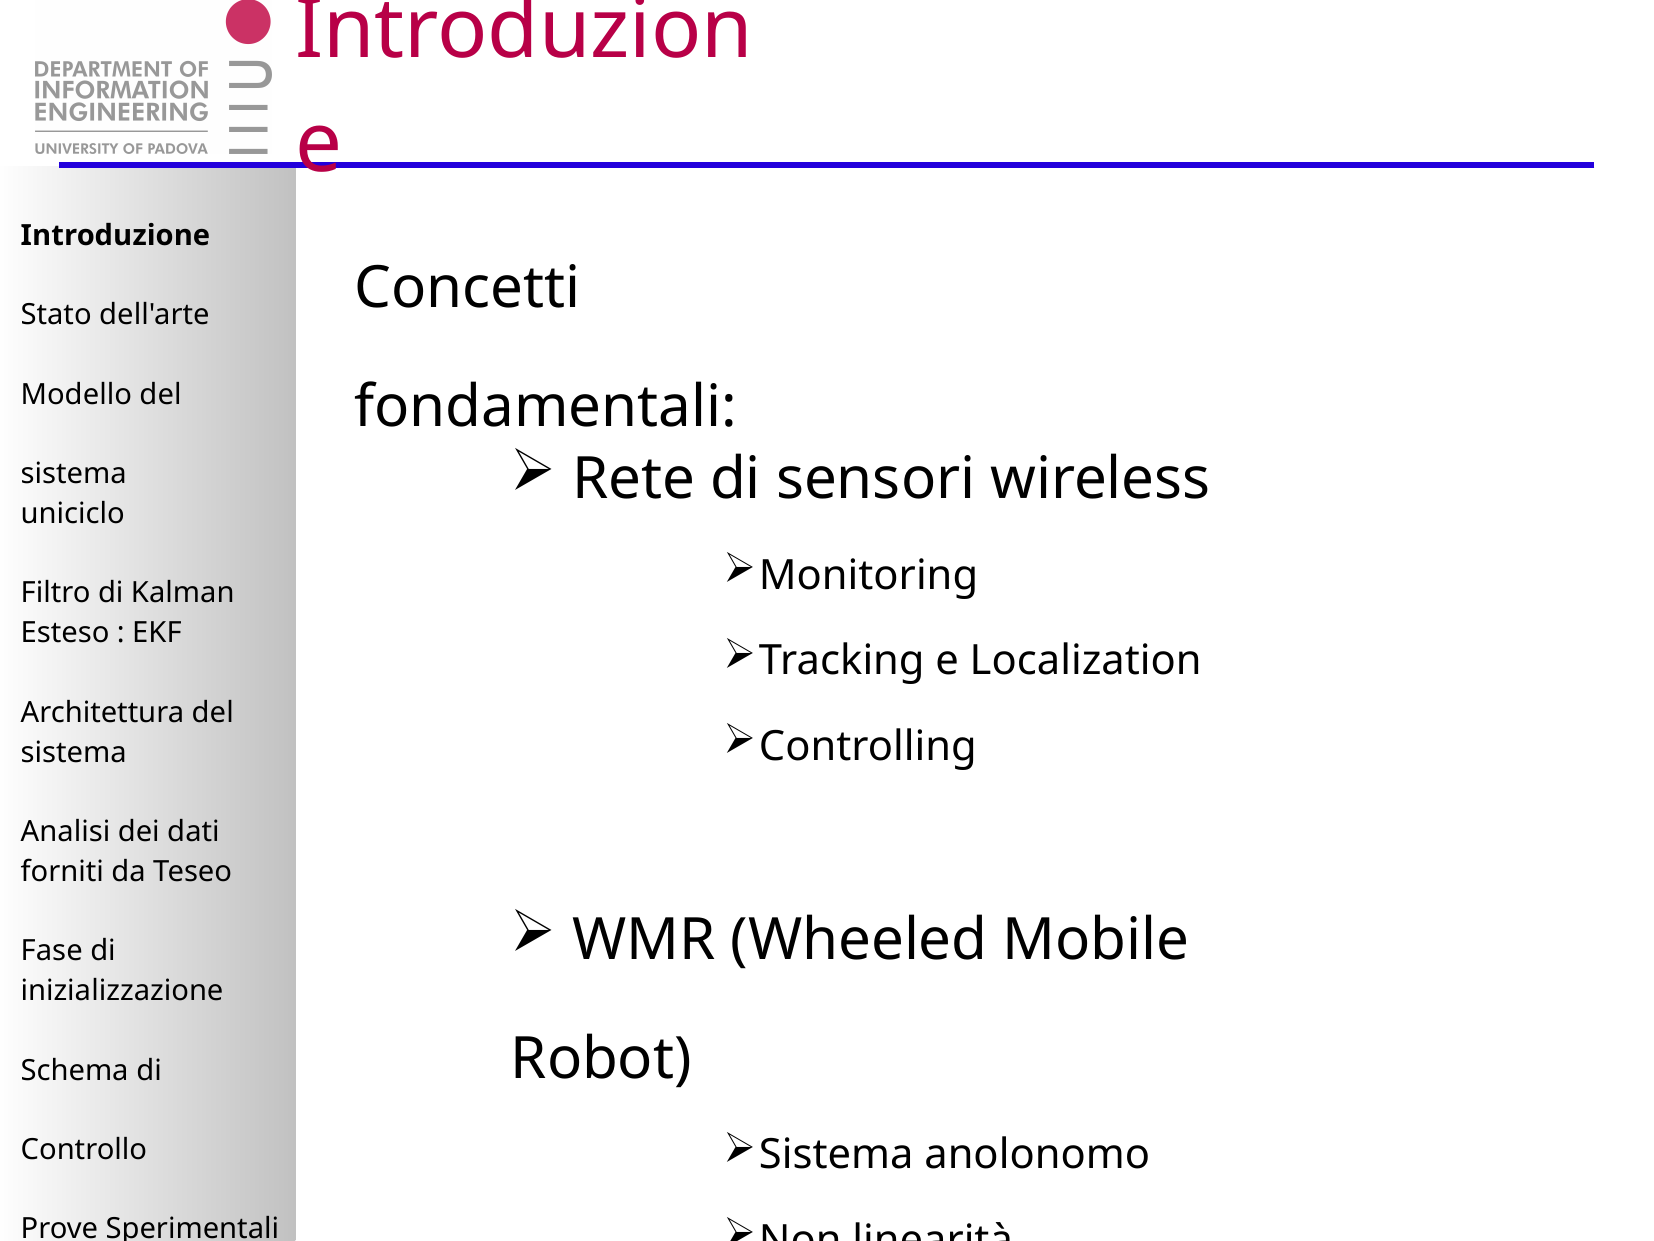

# Introduzione
Concetti fondamentali:
Introduzione
Stato dell'arte
Modello del sistema
uniciclo
Filtro di Kalman
Esteso : EKF
Architettura del
sistema
Analisi dei dati
forniti da Teseo
Fase di
inizializzazione
Schema di Controllo
Prove Sperimentali
Conclusioni
Sviluppi futuri
 Rete di sensori wireless
Monitoring
Tracking e Localization
Controlling
 WMR (Wheeled Mobile Robot)
Sistema anolonomo
Non linearità